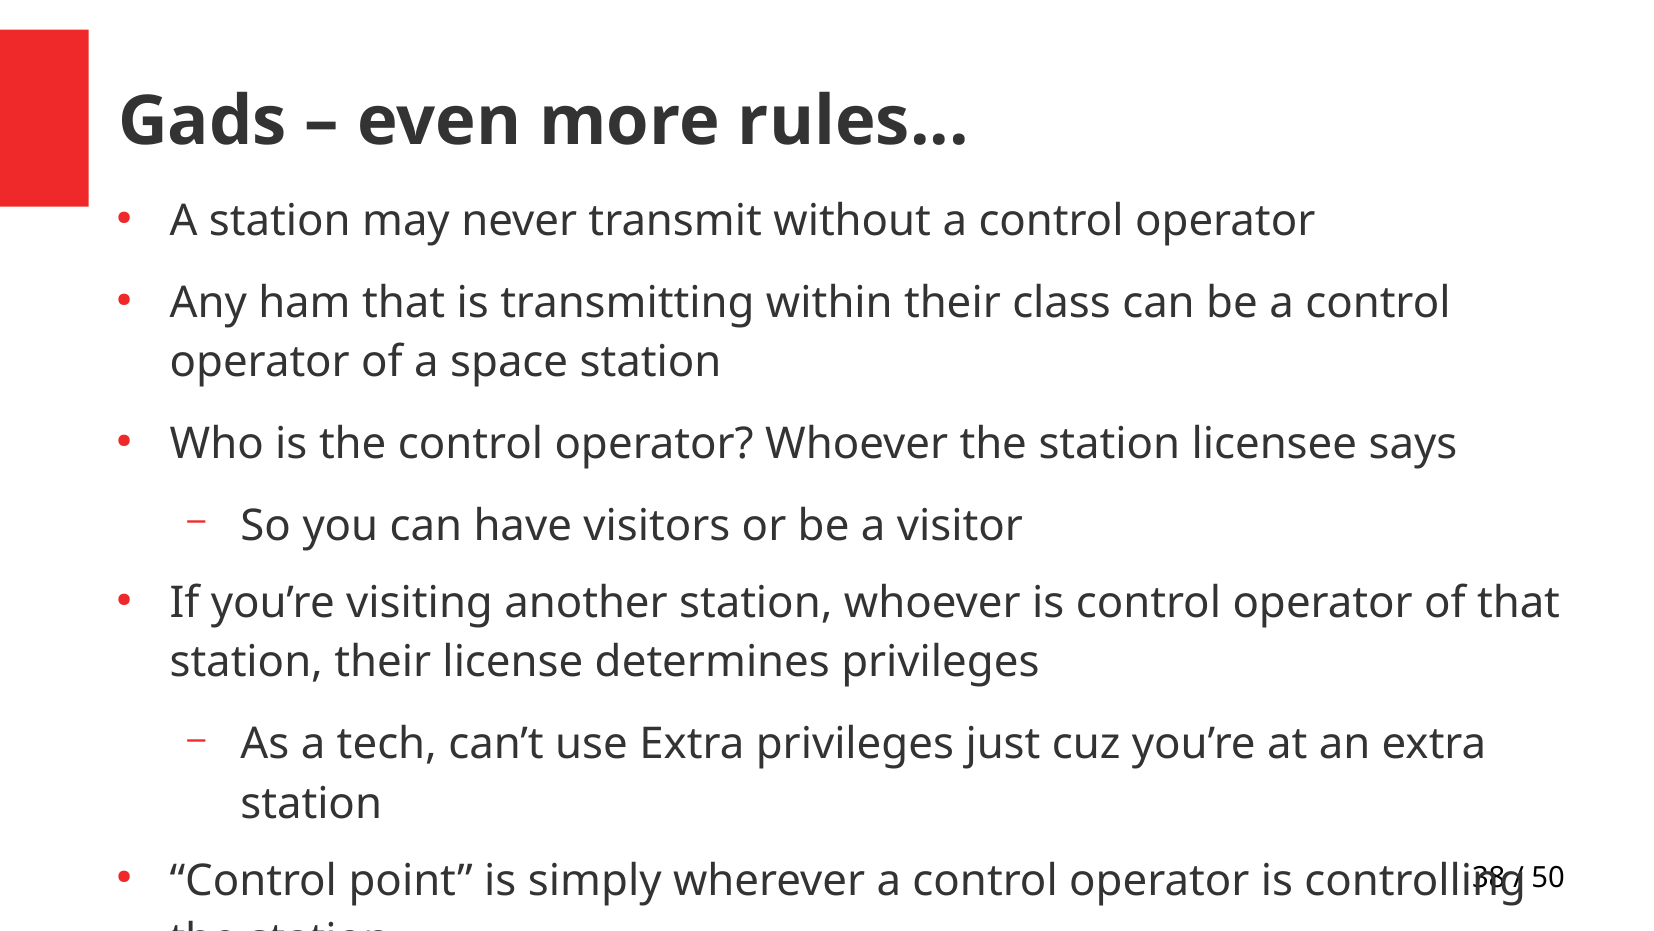

# Gads – even more rules...
A station may never transmit without a control operator
Any ham that is transmitting within their class can be a control operator of a space station
Who is the control operator? Whoever the station licensee says
So you can have visitors or be a visitor
If you’re visiting another station, whoever is control operator of that station, their license determines privileges
As a tech, can’t use Extra privileges just cuz you’re at an extra station
“Control point” is simply wherever a control operator is controlling the station
38